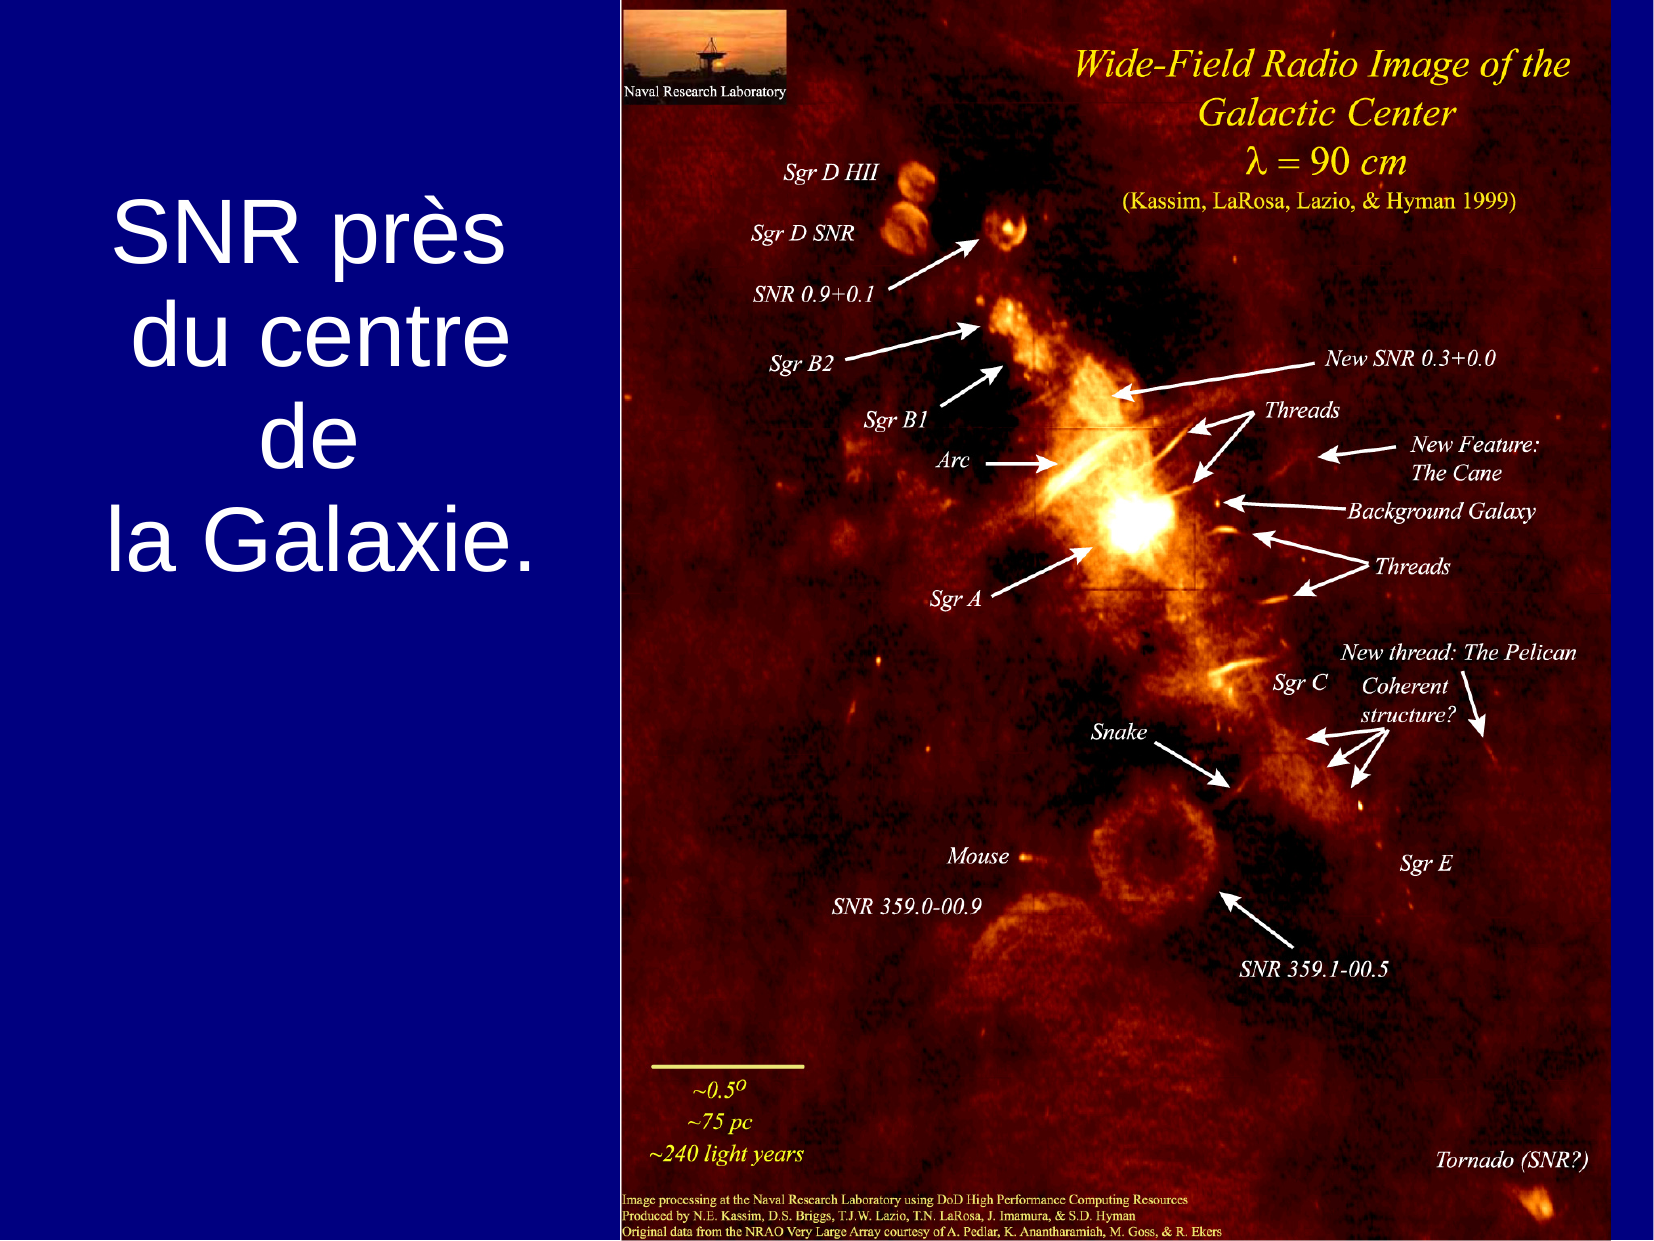

# SNR près du centre de la Galaxie.